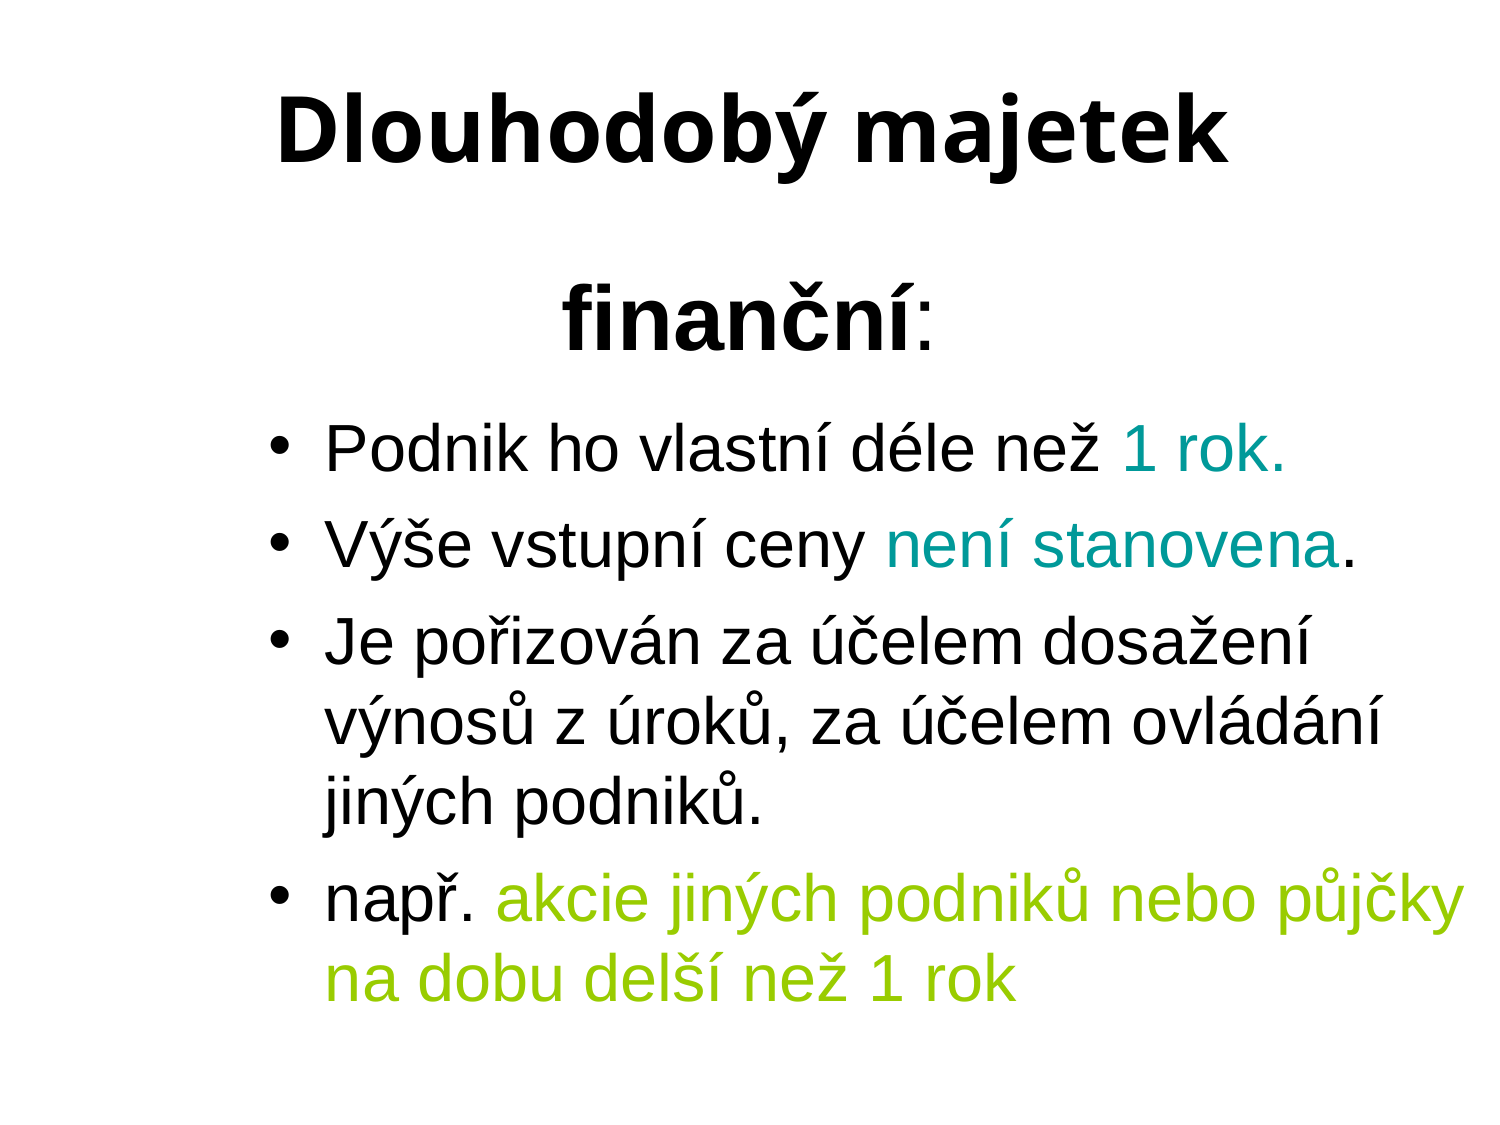

Dlouhodobý majetek
# finanční:
Podnik ho vlastní déle než 1 rok.
Výše vstupní ceny není stanovena.
Je pořizován za účelem dosažení výnosů z úroků, za účelem ovládání jiných podniků.
např. akcie jiných podniků nebo půjčky na dobu delší než 1 rok